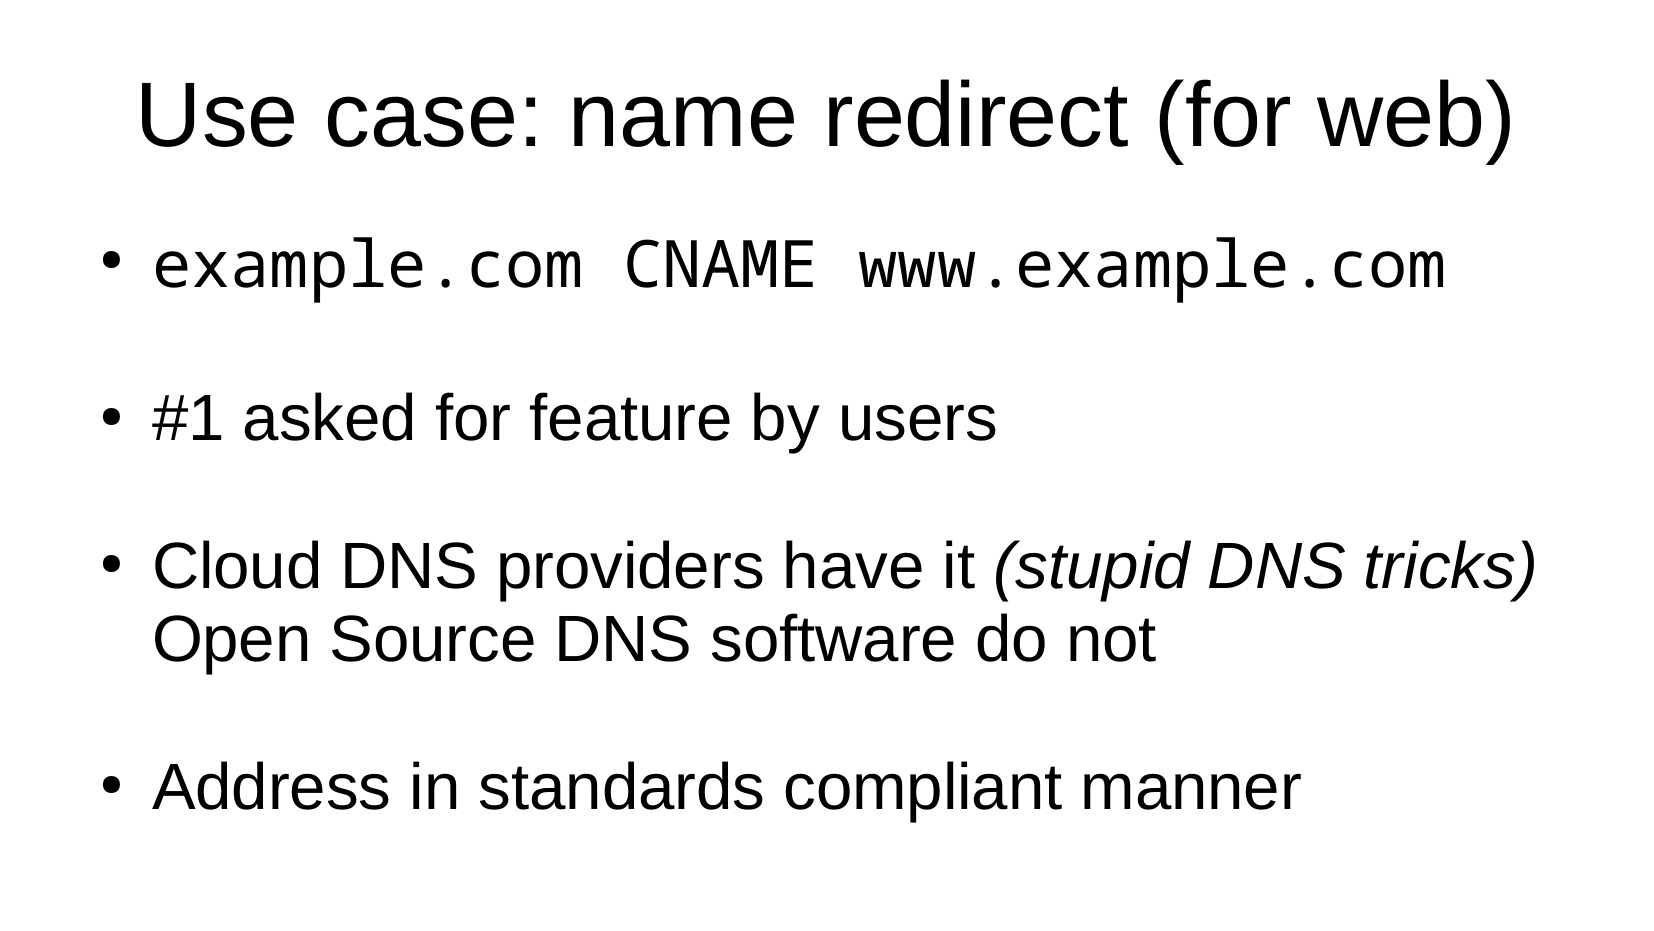

# Use case: name redirect (for web)
example.com CNAME www.example.com
#1 asked for feature by users
Cloud DNS providers have it (stupid DNS tricks)
Open Source DNS software do not
Address in standards compliant manner